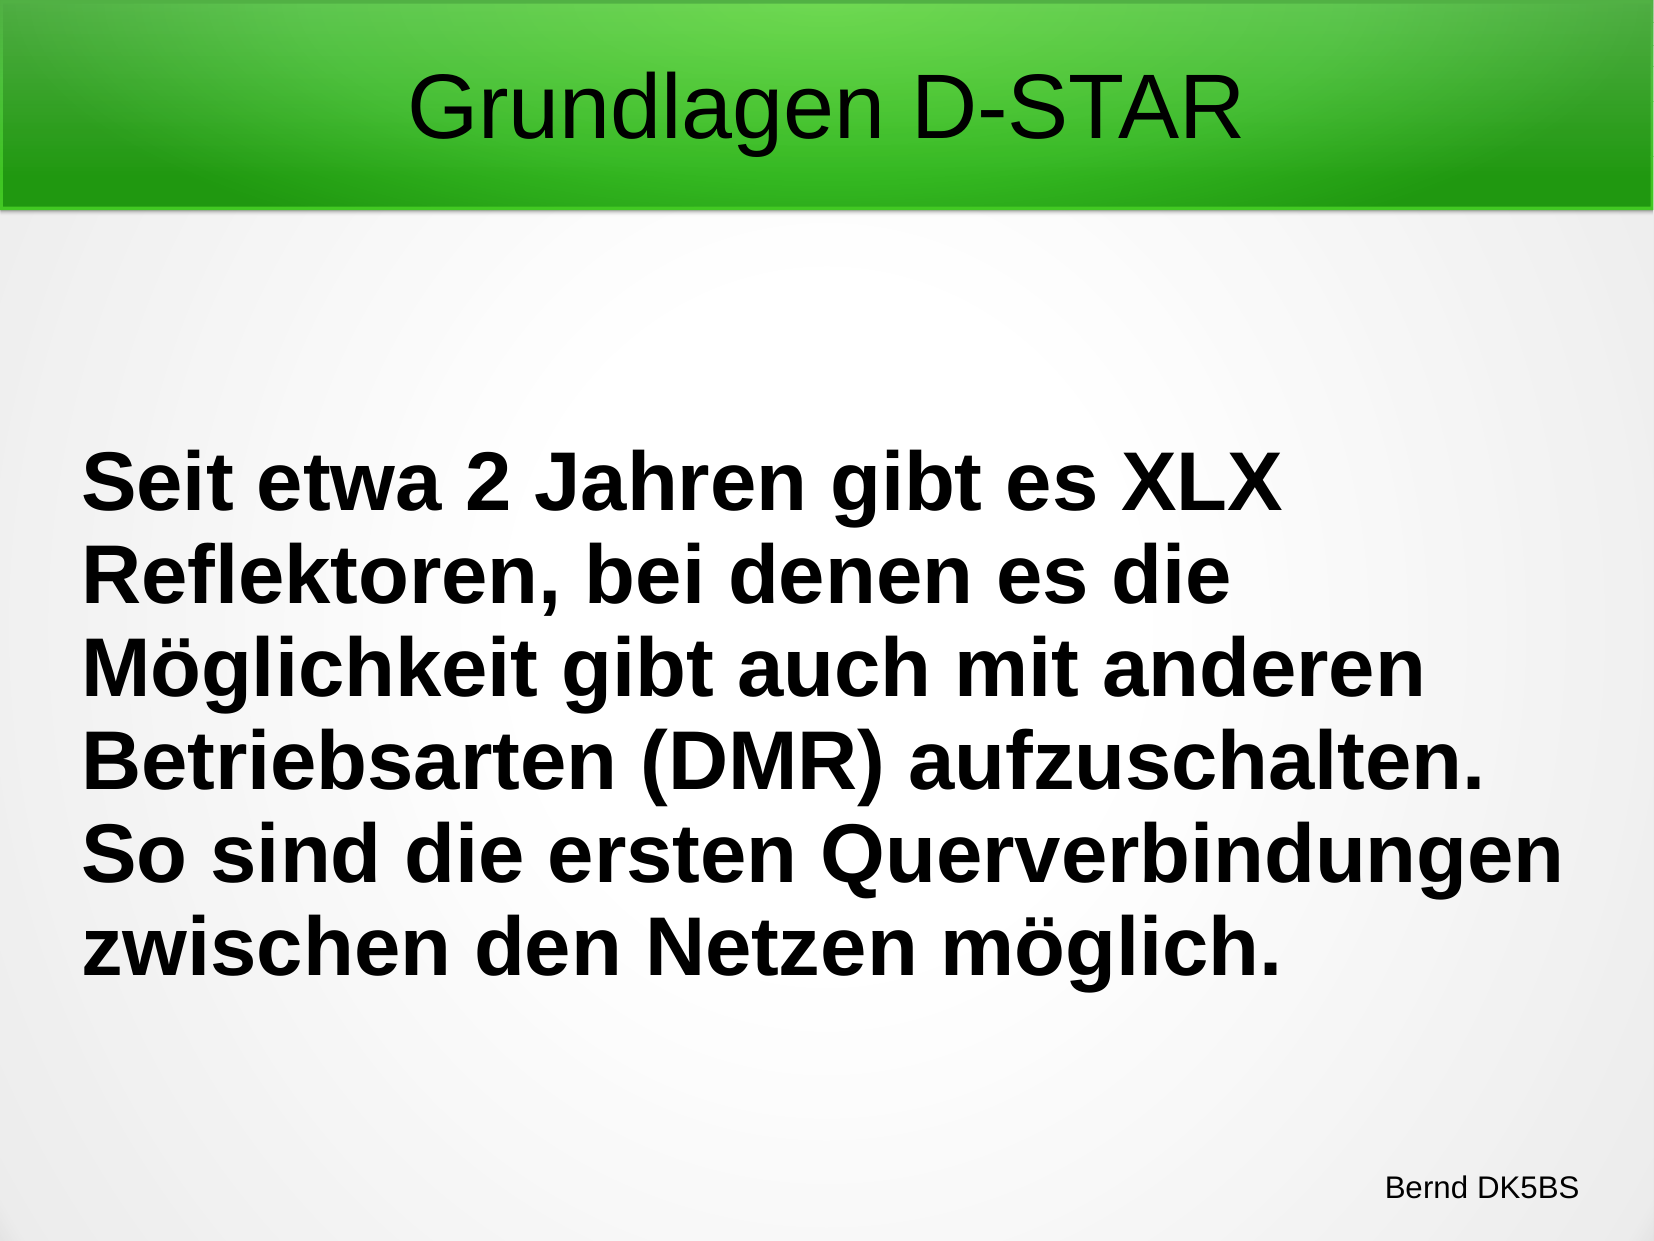

# Grundlagen D-STAR
Seit etwa 2 Jahren gibt es XLX Reflektoren, bei denen es die Möglichkeit gibt auch mit anderen Betriebsarten (DMR) aufzuschalten. So sind die ersten Querverbindungen zwischen den Netzen möglich.
Bernd DK5BS